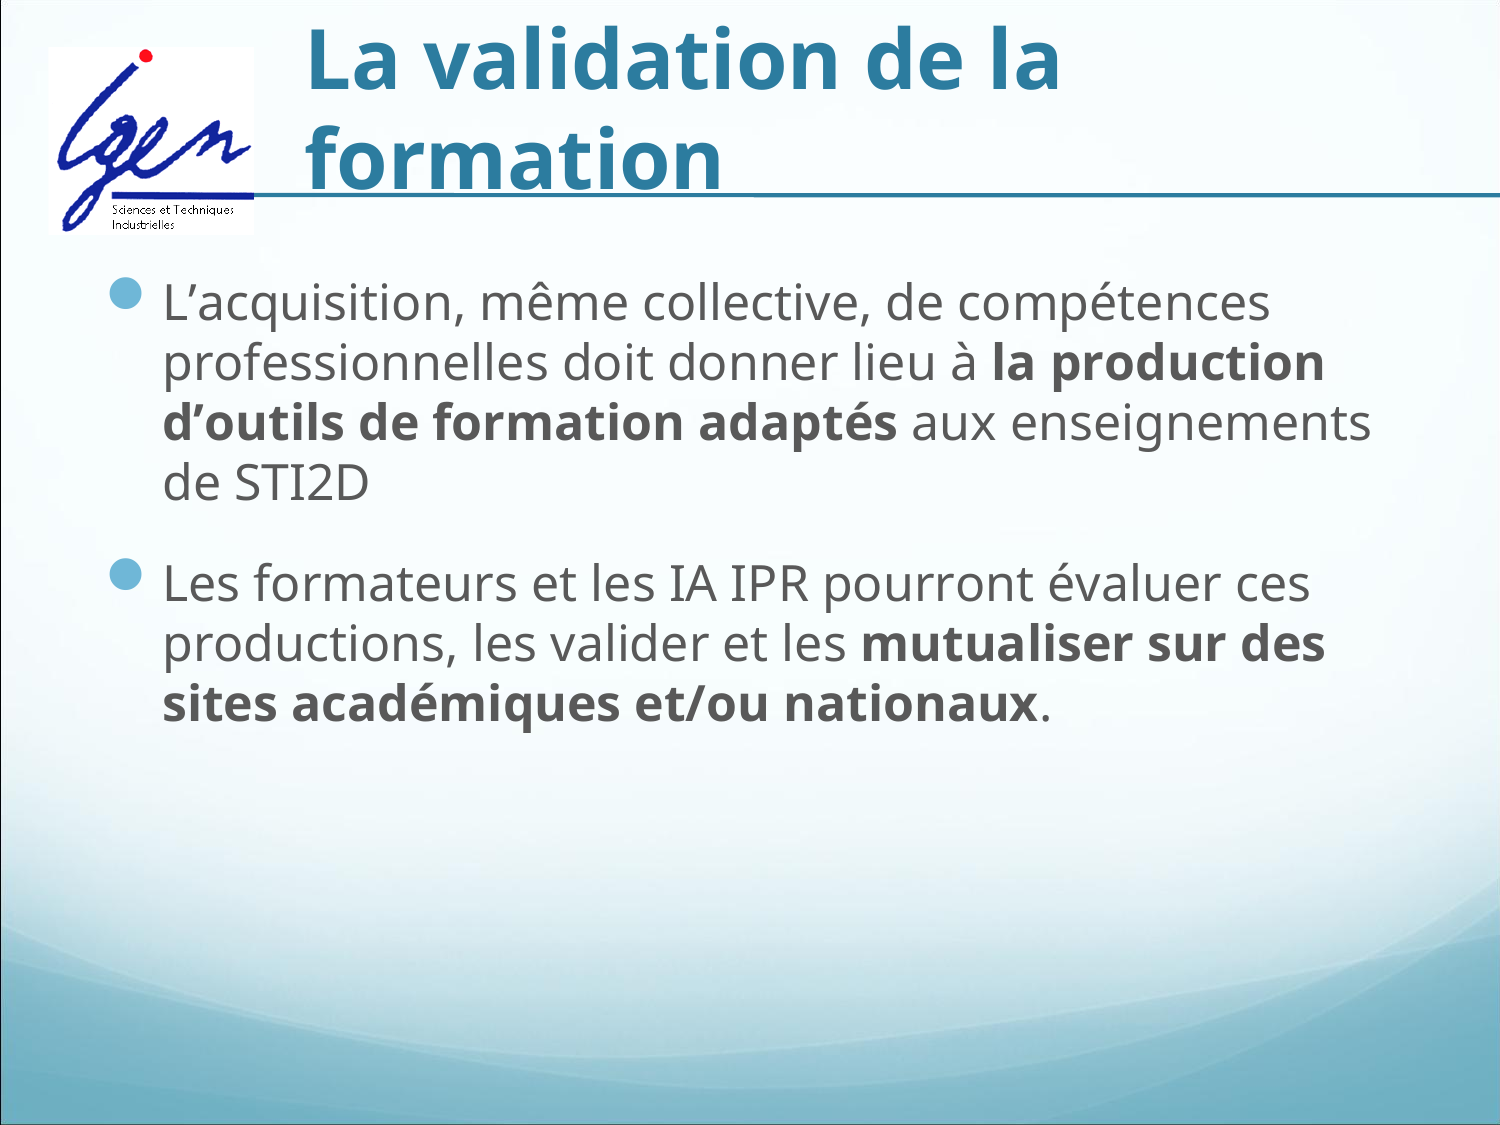

# La validation de la formation
L’acquisition, même collective, de compétences professionnelles doit donner lieu à la production d’outils de formation adaptés aux enseignements de STI2D
Les formateurs et les IA IPR pourront évaluer ces productions, les valider et les mutualiser sur des sites académiques et/ou nationaux.